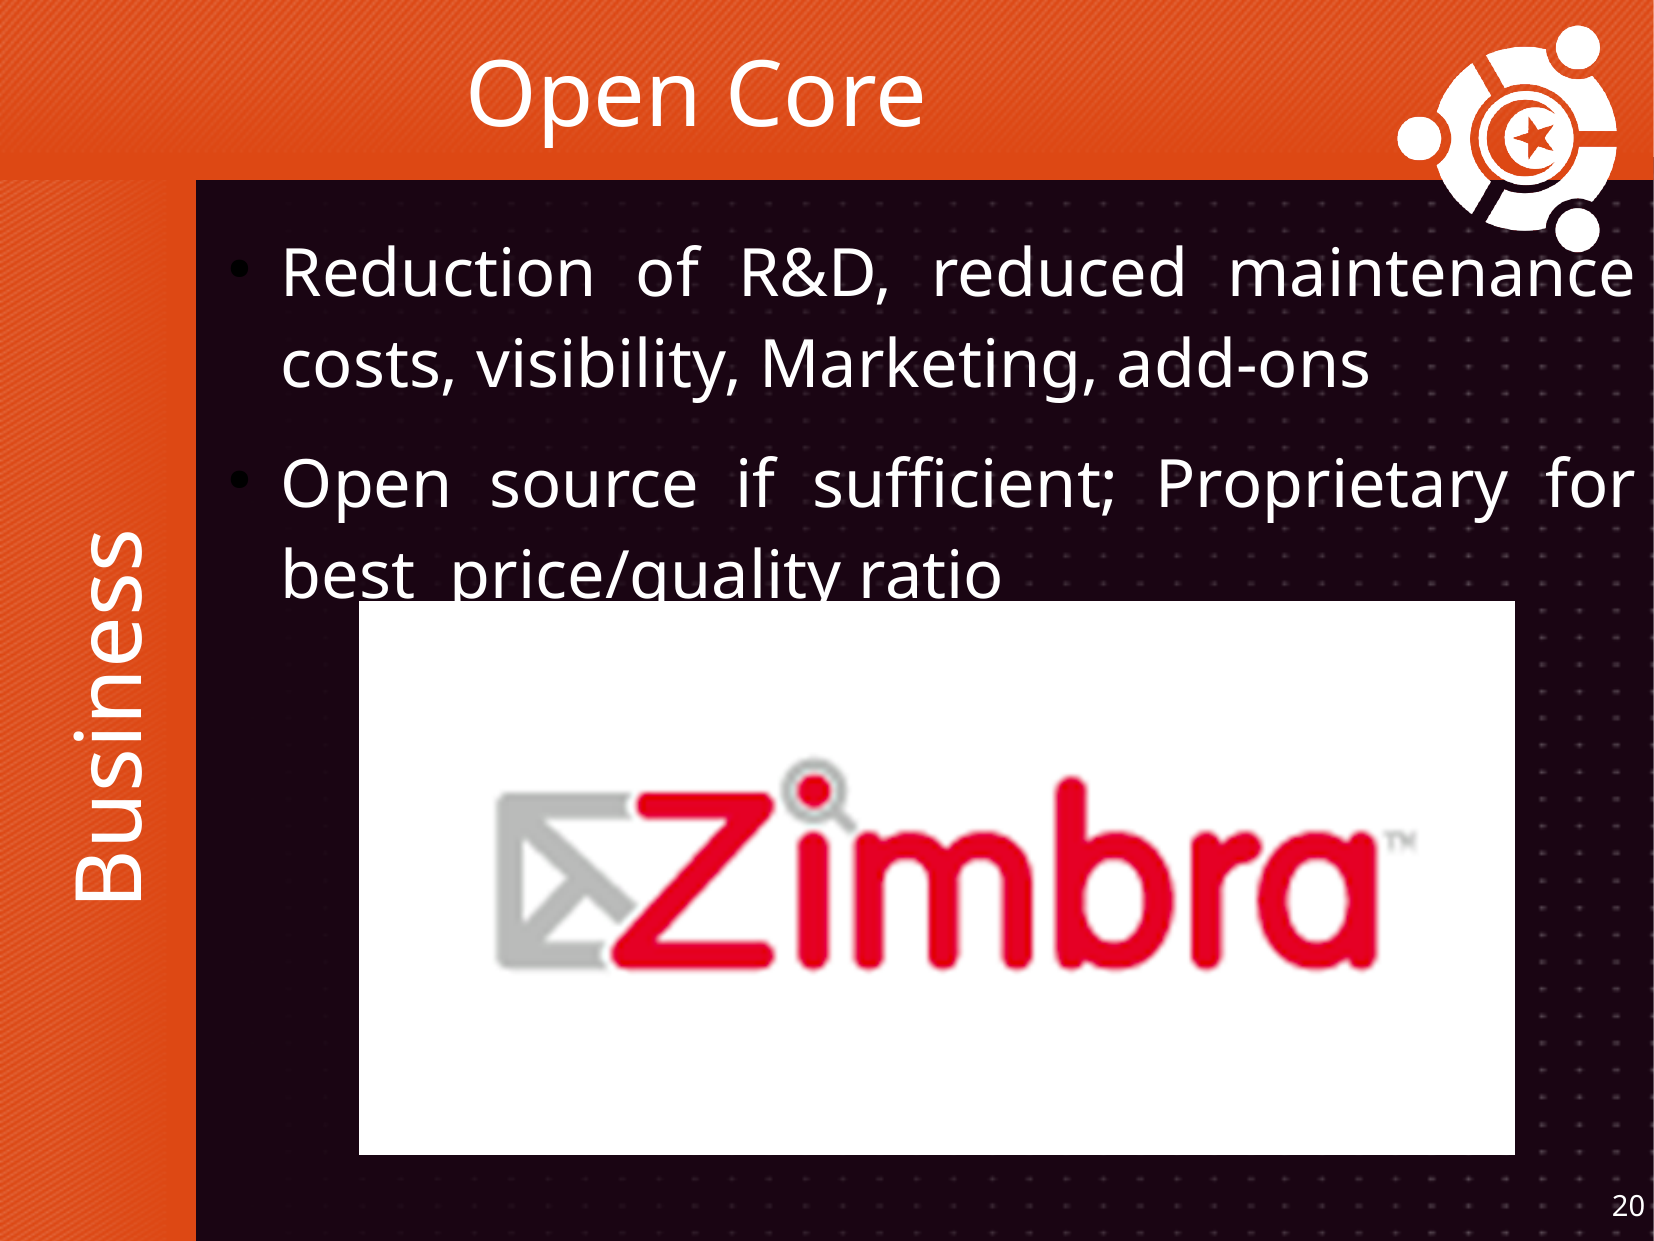

# Open Core
Reduction of R&D, reduced maintenance costs, visibility, Marketing, add-ons
Open source if sufficient; Proprietary for best price/quality ratio
Business
20